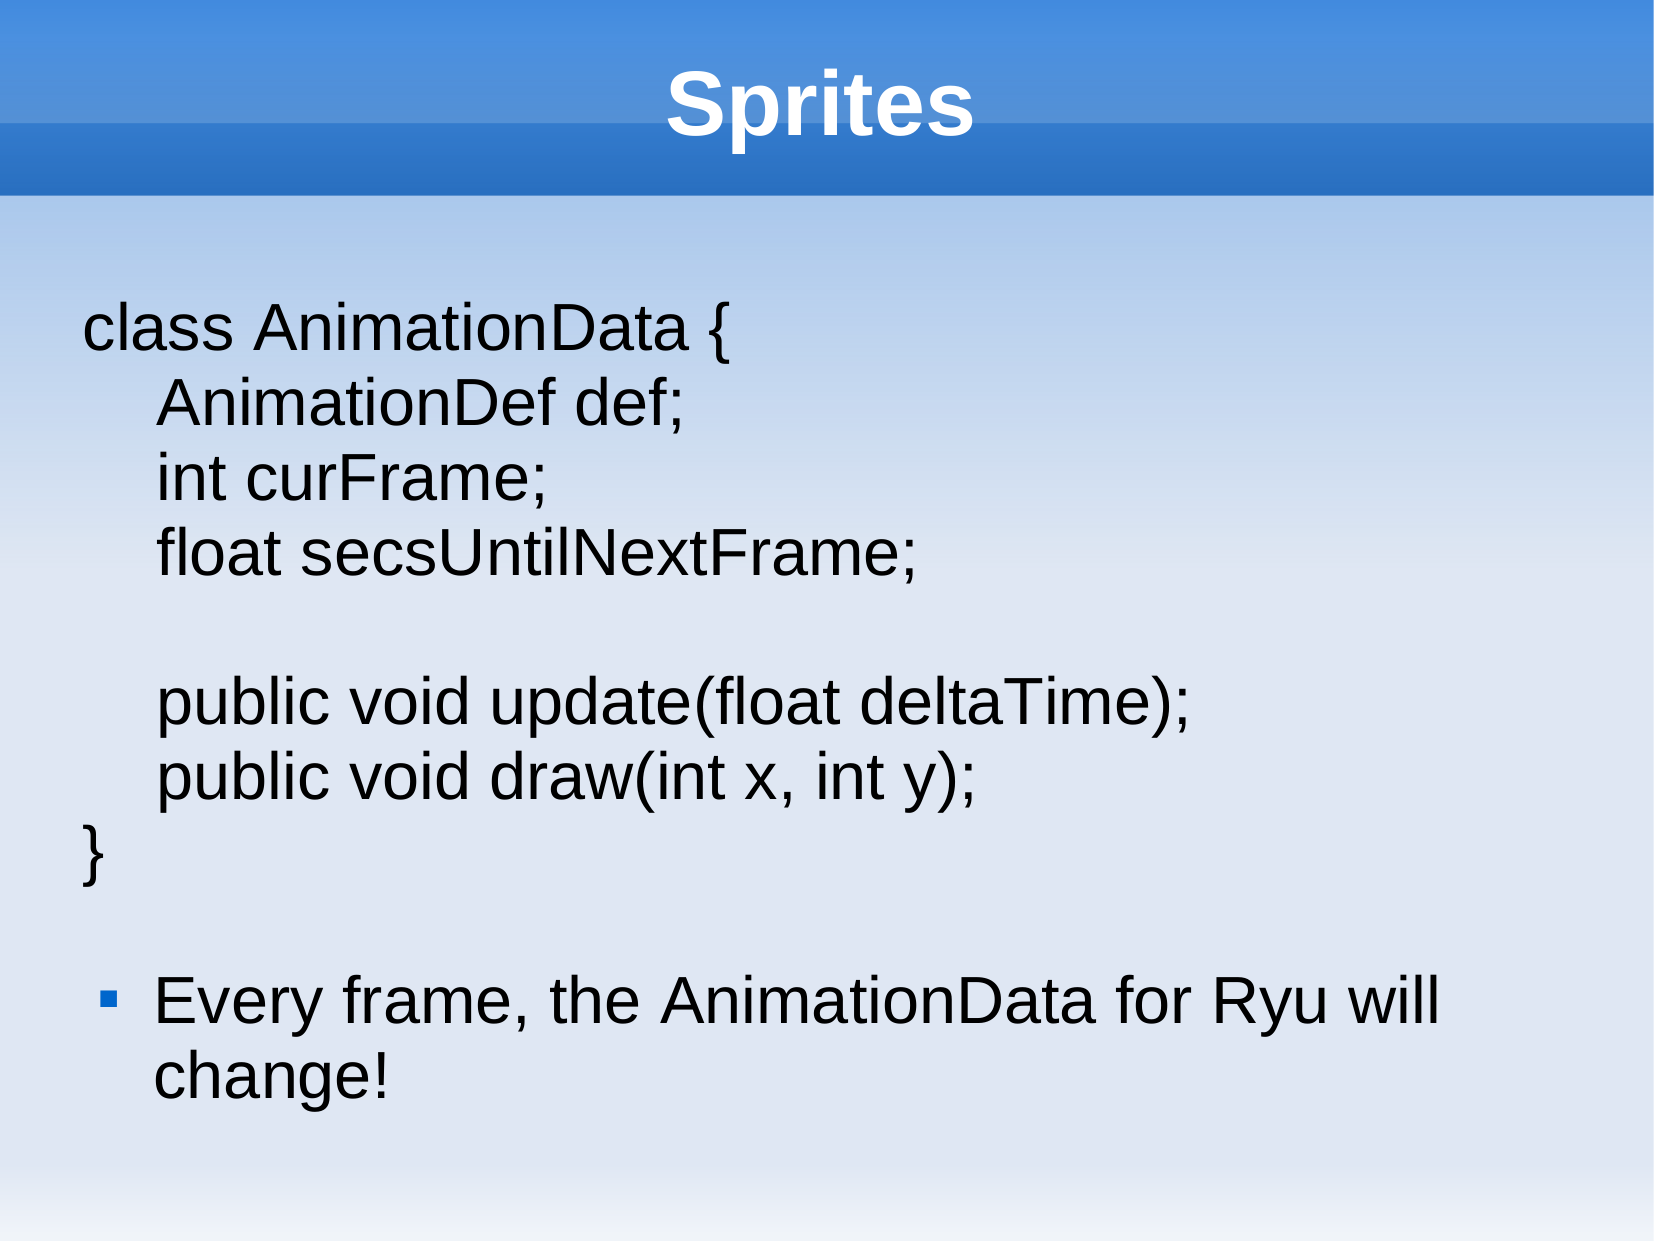

# Sprites
class AnimationData {
 AnimationDef def;
 int curFrame;
 float secsUntilNextFrame;
 public void update(float deltaTime);
 public void draw(int x, int y);
}
Every frame, the AnimationData for Ryu will change!